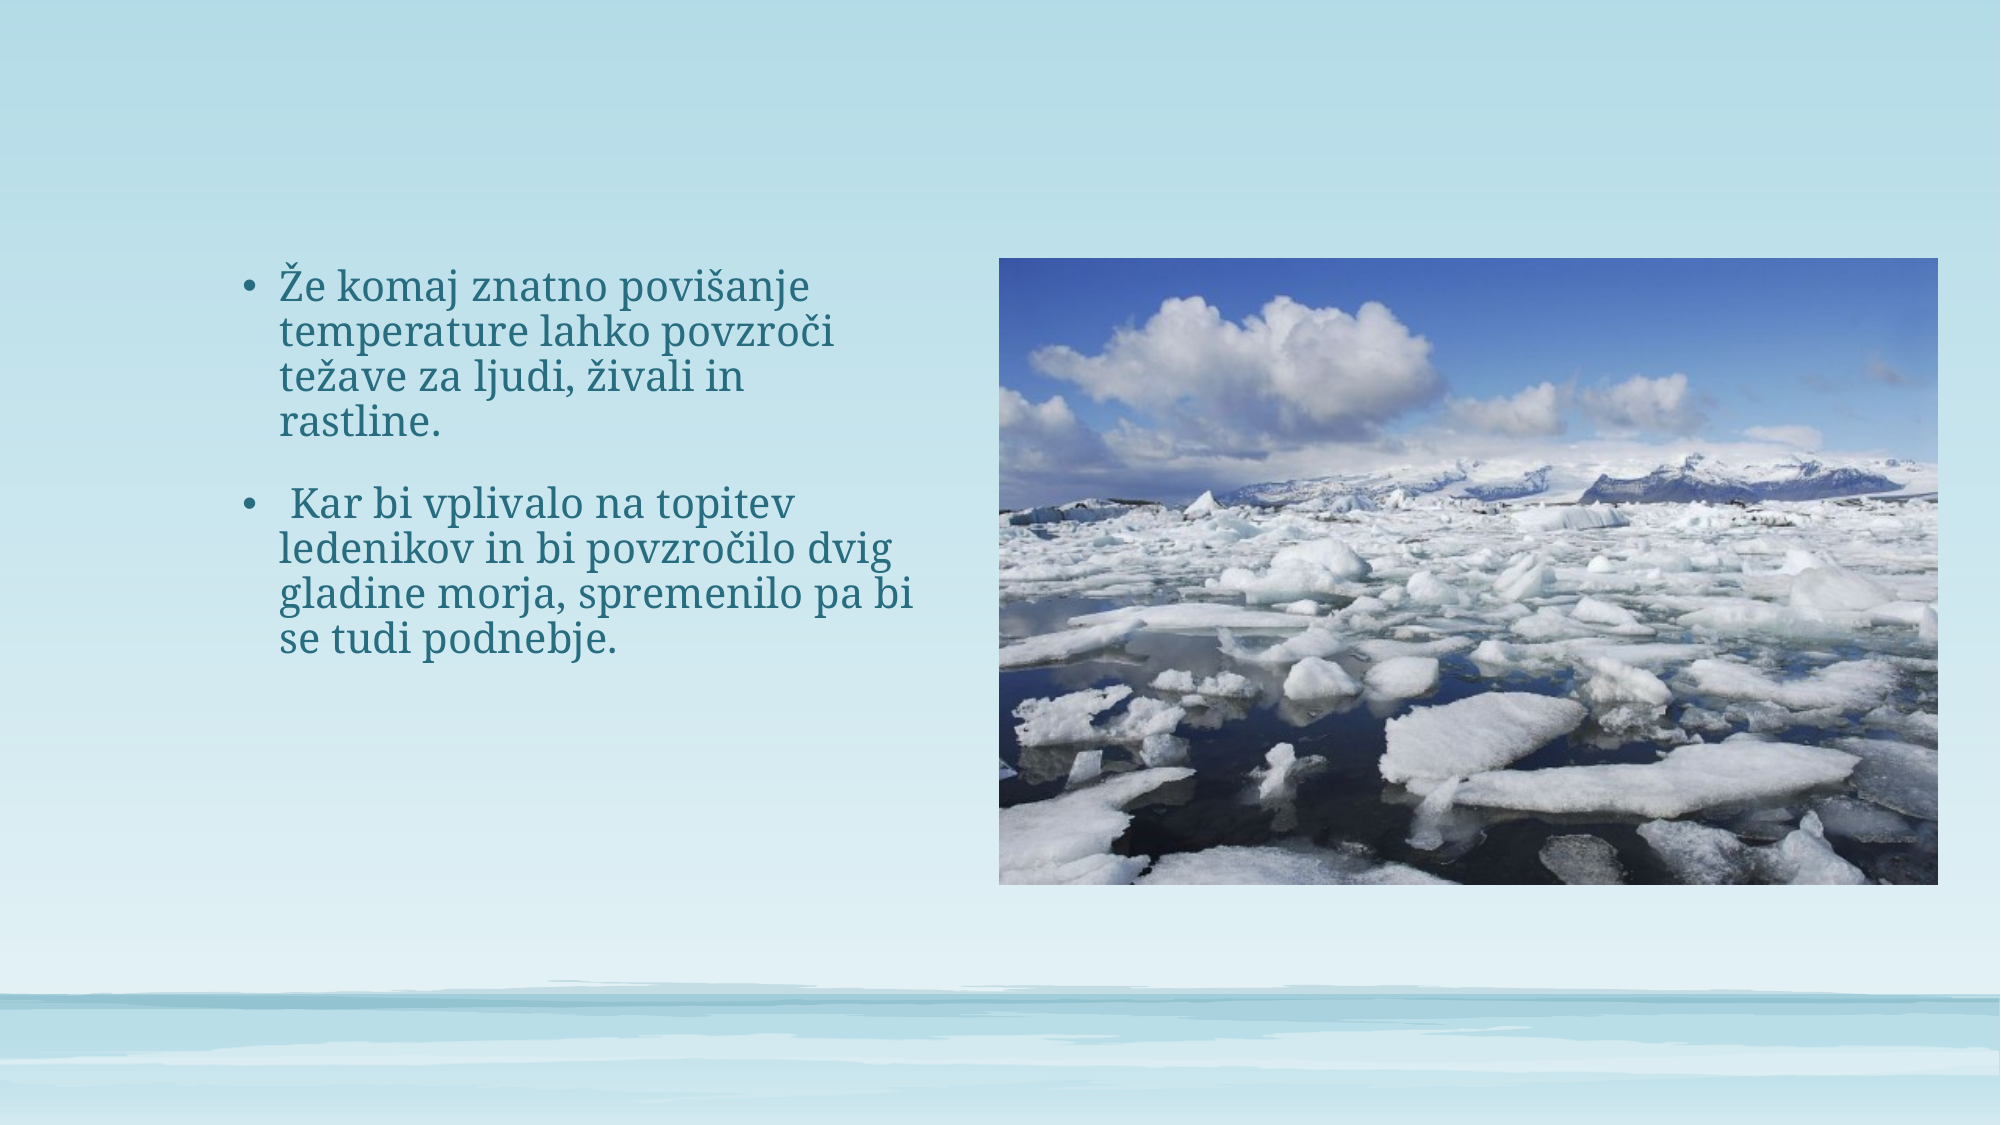

#
Že komaj znatno povišanje temperature lahko povzroči težave za ljudi, živali in rastline.
 Kar bi vplivalo na topitev ledenikov in bi povzročilo dvig gladine morja, spremenilo pa bi se tudi podnebje.